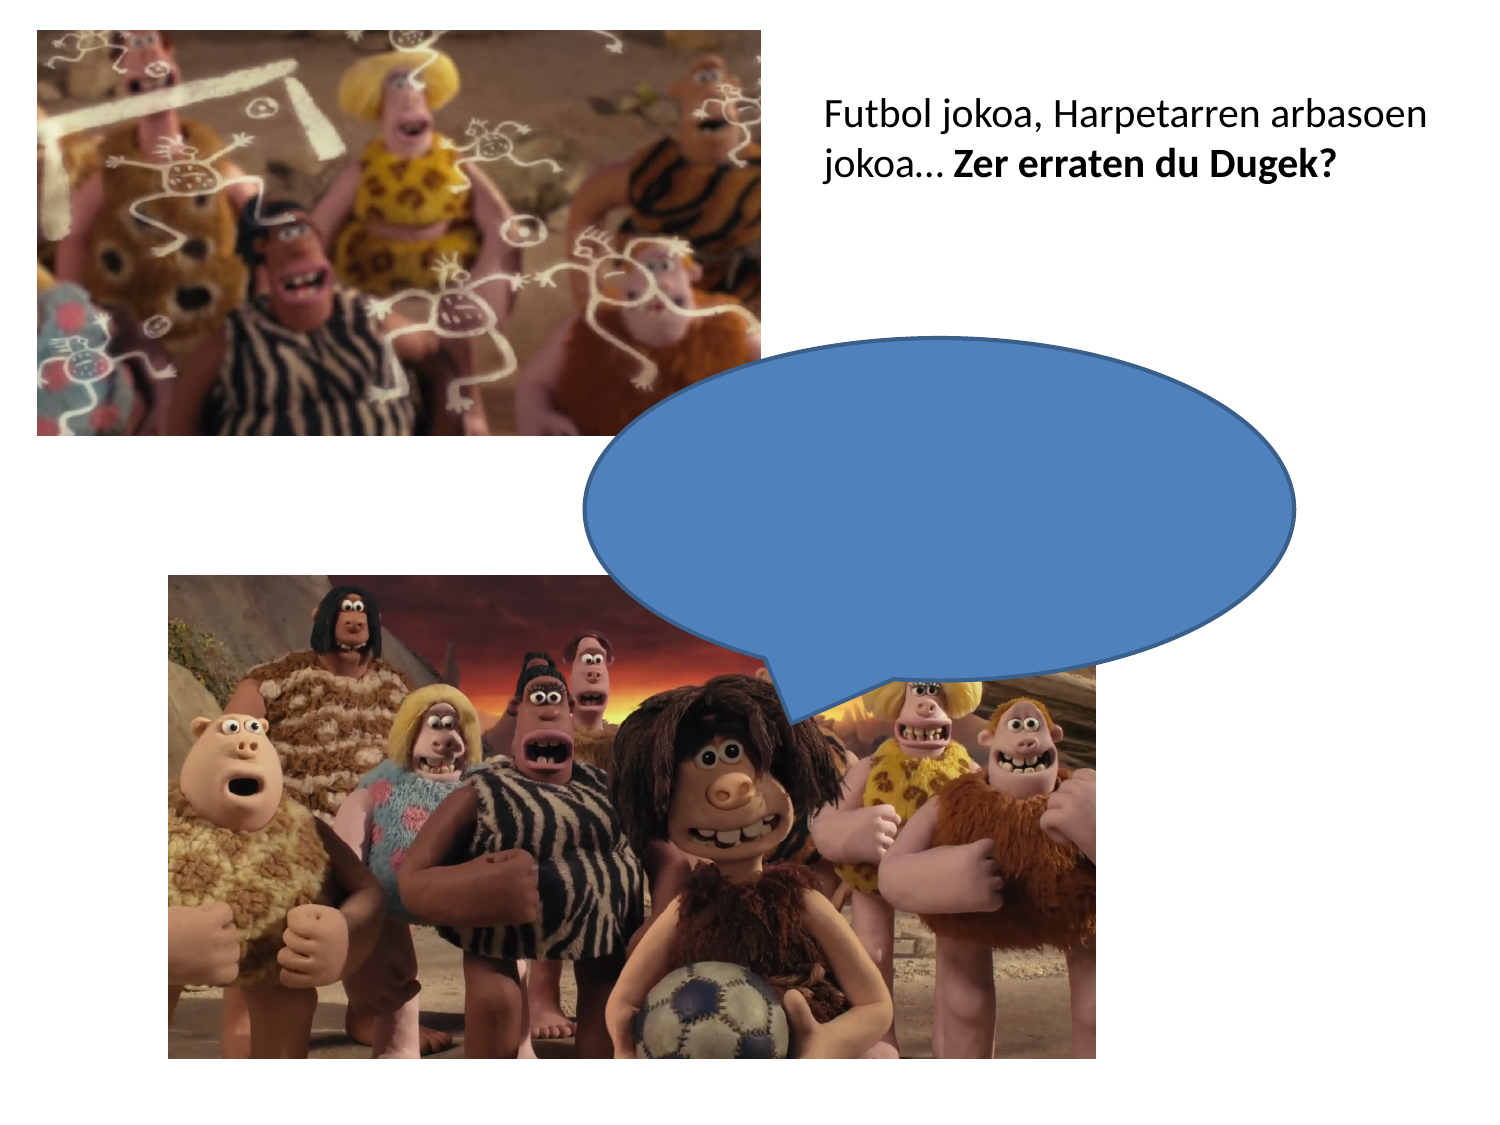

Futbol jokoa, Harpetarren arbasoen jokoa… Zer erraten du Dugek?